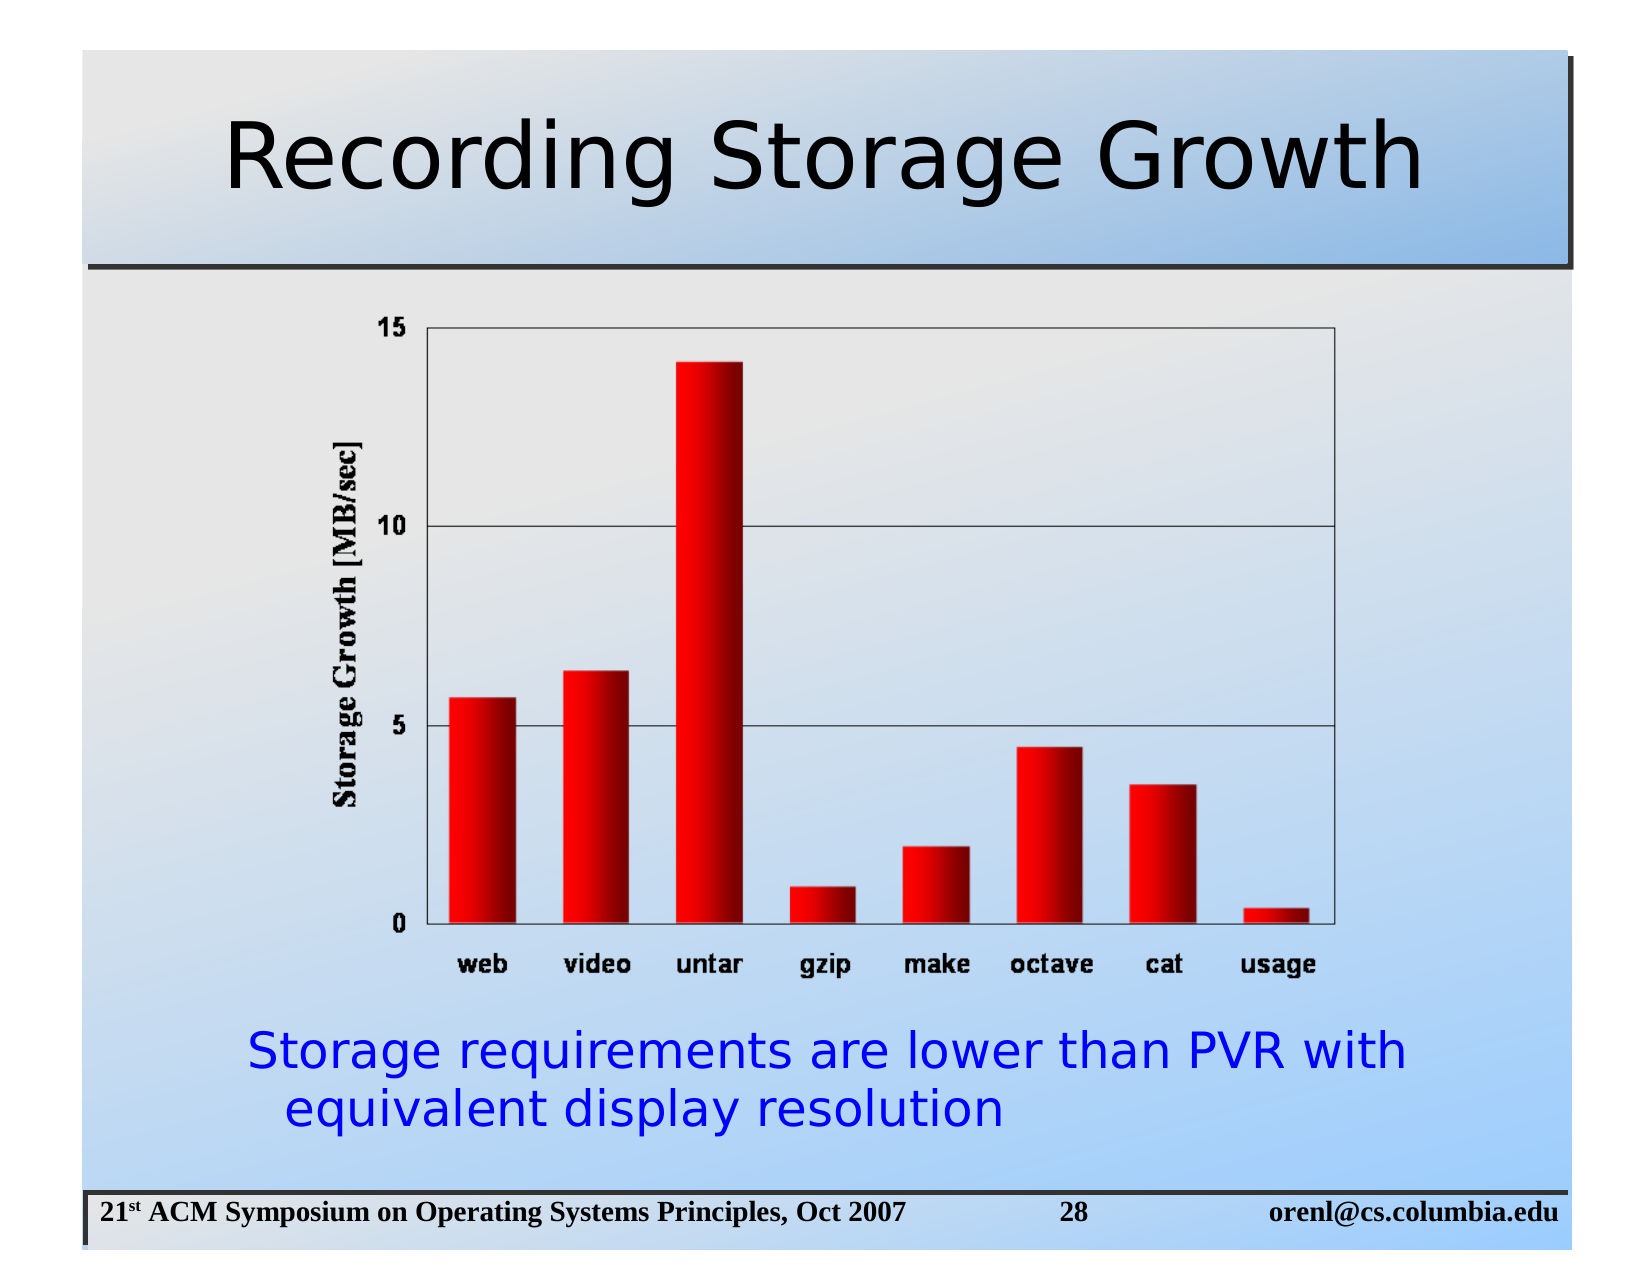

# Recording Storage Growth
Storage requirements are lower than PVR with equivalent display resolution